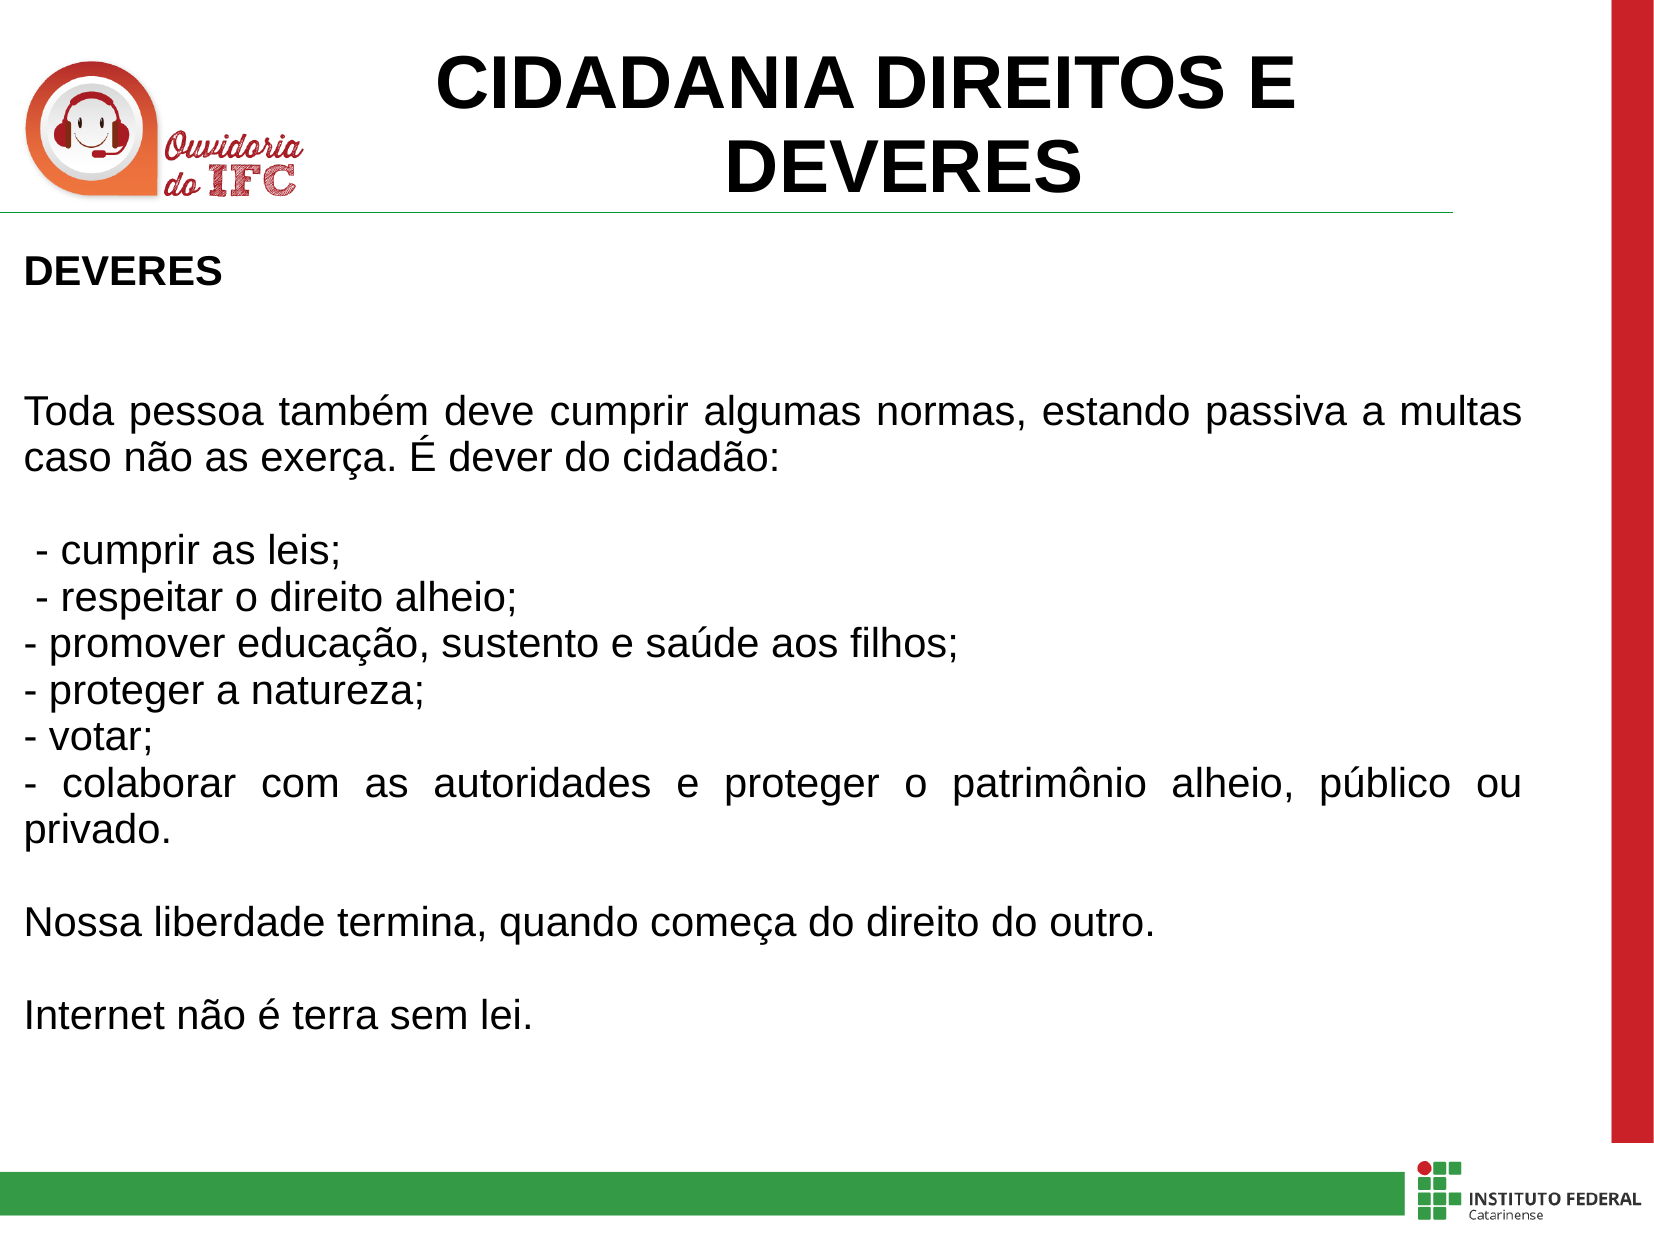

CIDADANIA DIREITOS E DEVERES
# DEVERES
Toda pessoa também deve cumprir algumas normas, estando passiva a multas caso não as exerça. É dever do cidadão:
 - cumprir as leis;
 - respeitar o direito alheio;
- promover educação, sustento e saúde aos filhos;
- proteger a natureza;
- votar;
- colaborar com as autoridades e proteger o patrimônio alheio, público ou privado.
Nossa liberdade termina, quando começa do direito do outro.
Internet não é terra sem lei.